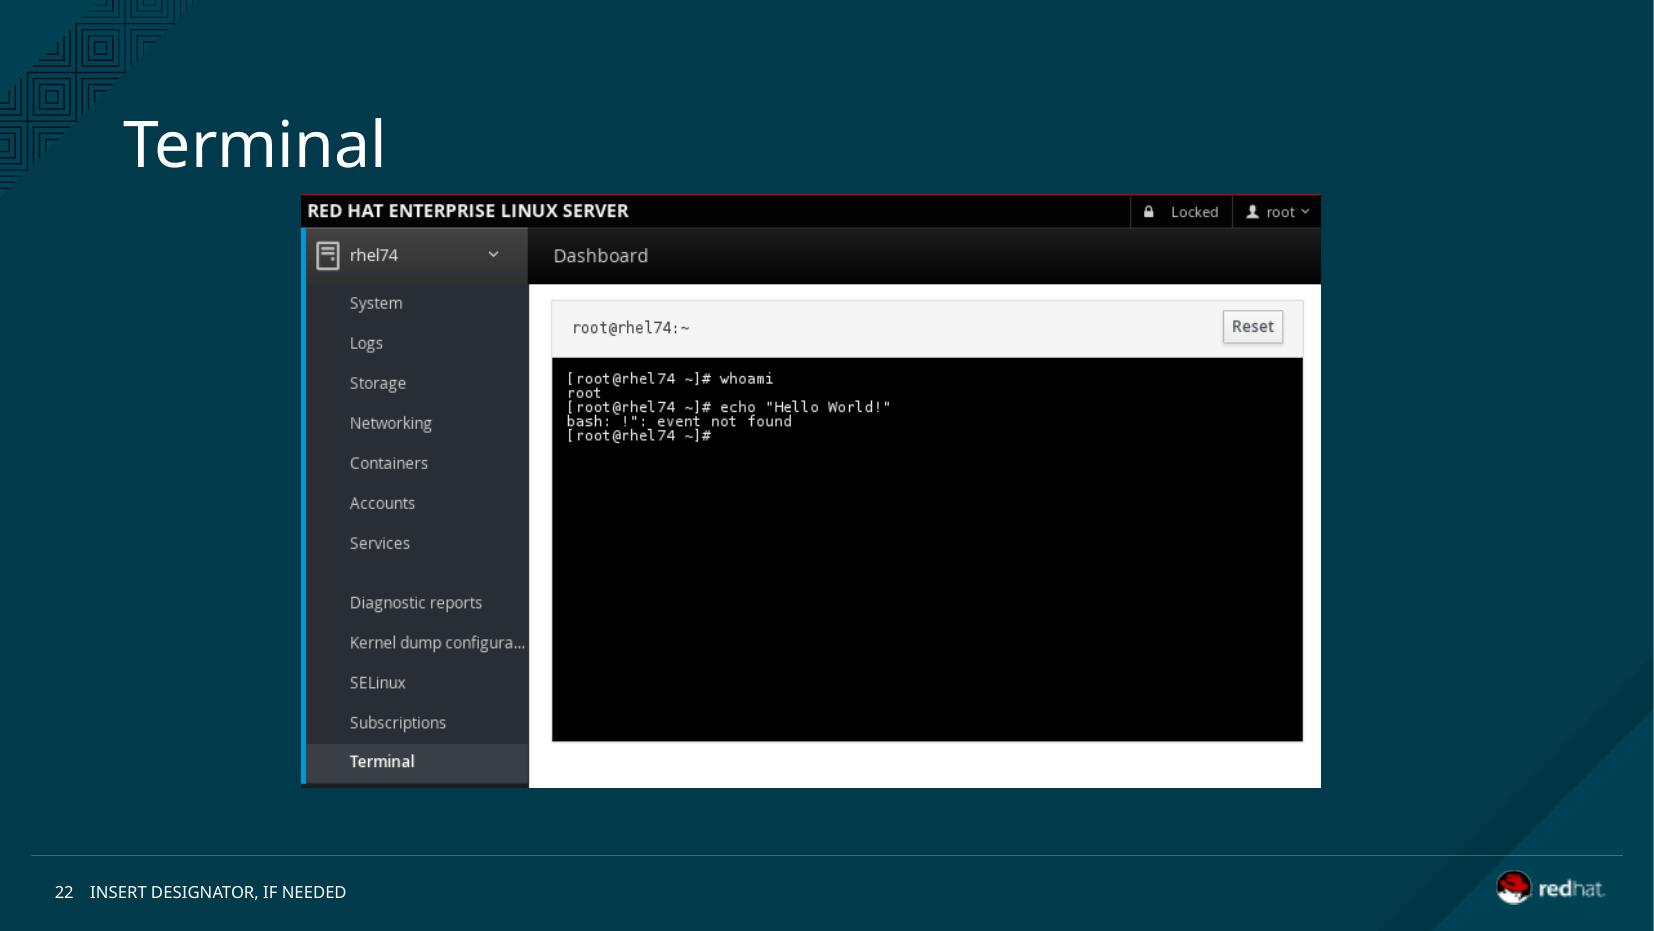

# Terminal
22
INSERT DESIGNATOR, IF NEEDED